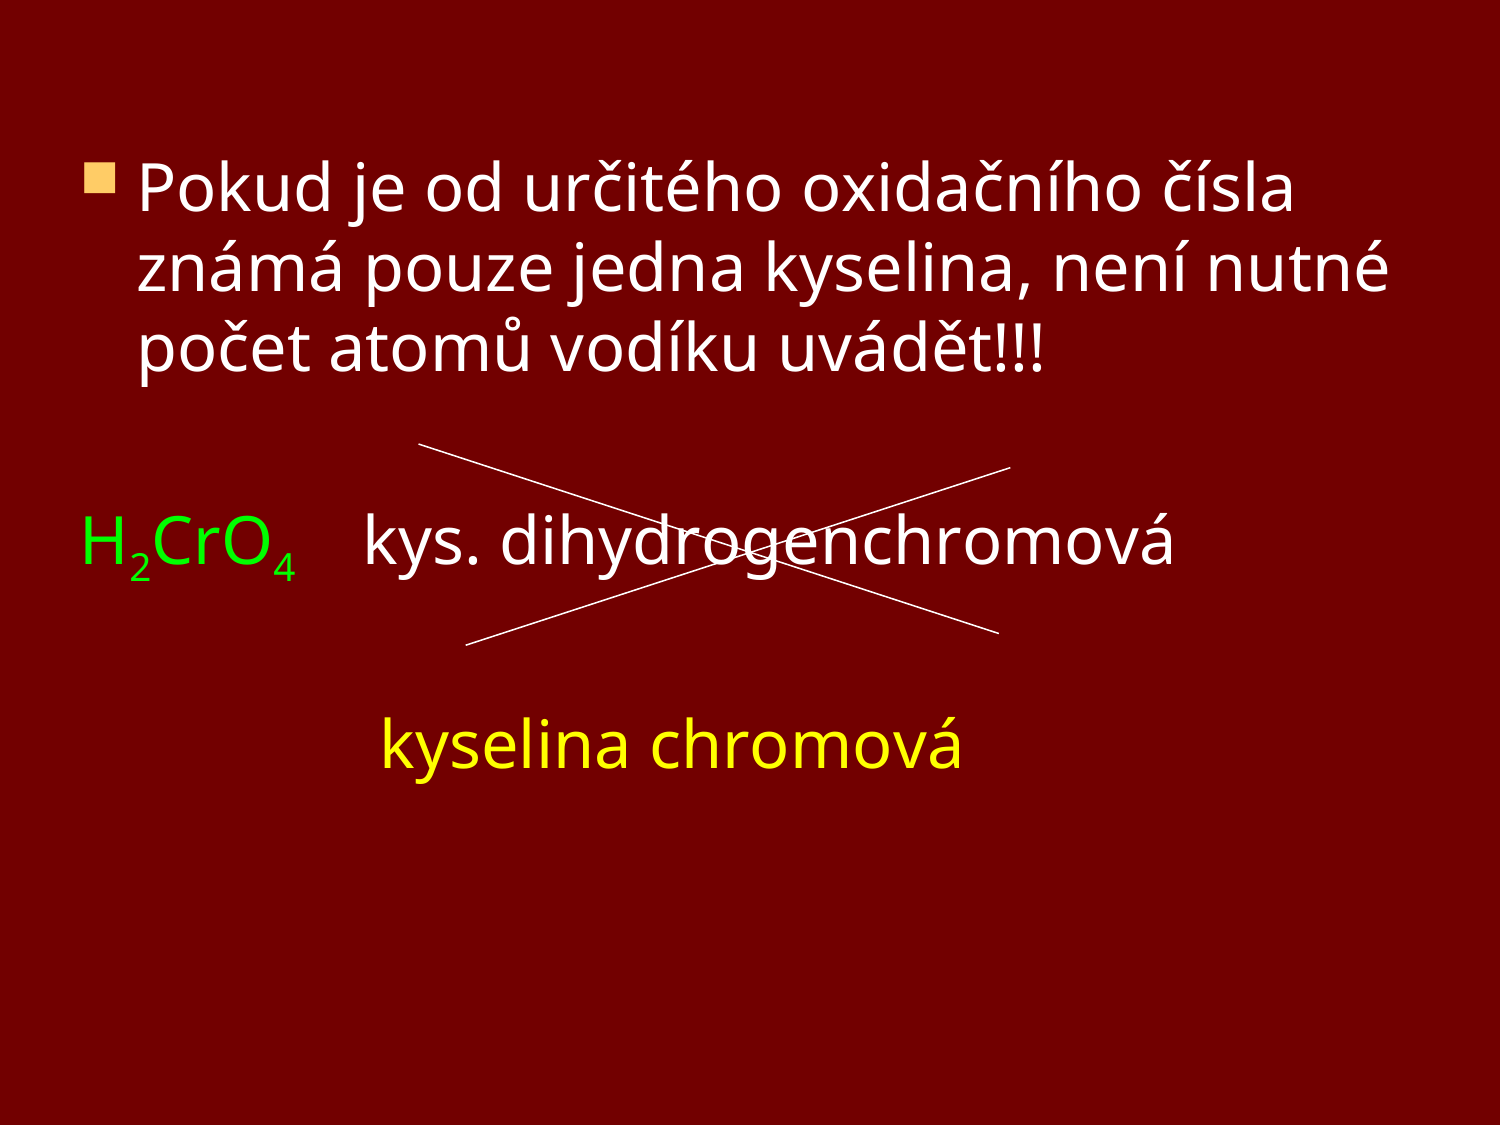

#
Pokud je od určitého oxidačního čísla známá pouze jedna kyselina, není nutné počet atomů vodíku uvádět!!!
H2CrO4 kys. dihydrogenchromová
			kyselina chromová